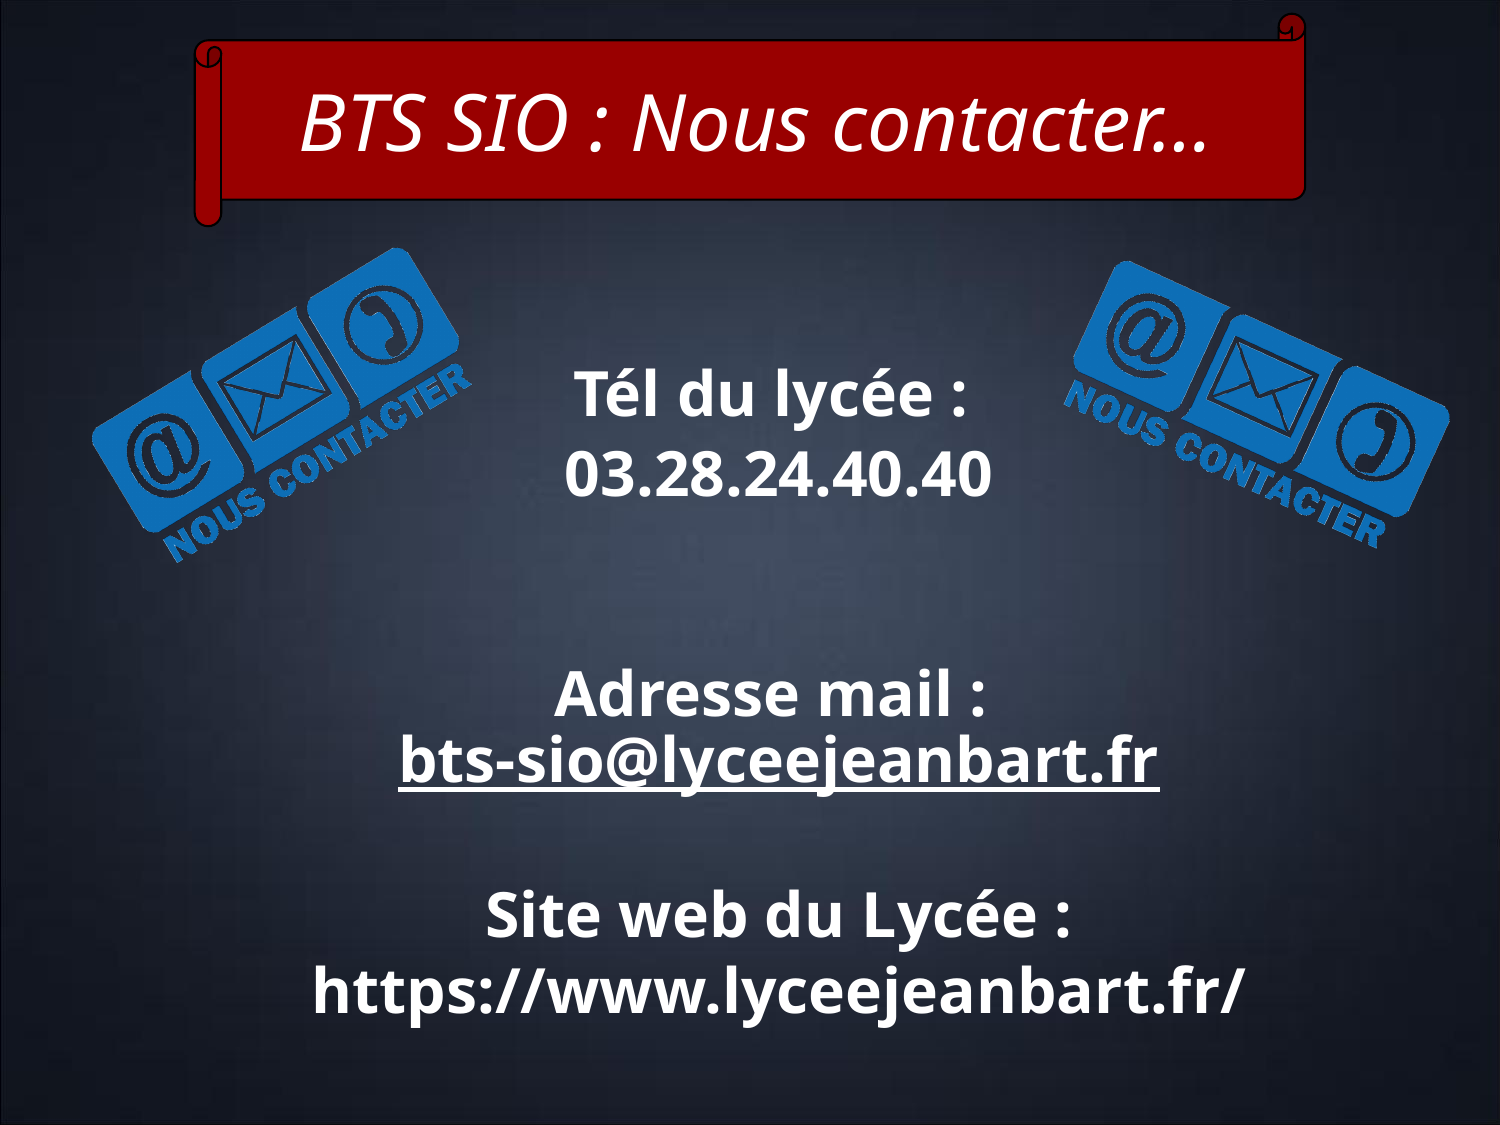

BTS SIO : Nous contacter…
Tél du lycée :
03.28.24.40.40
Adresse mail :
bts-sio@lyceejeanbart.fr
Site web du Lycée :
https://www.lyceejeanbart.fr/